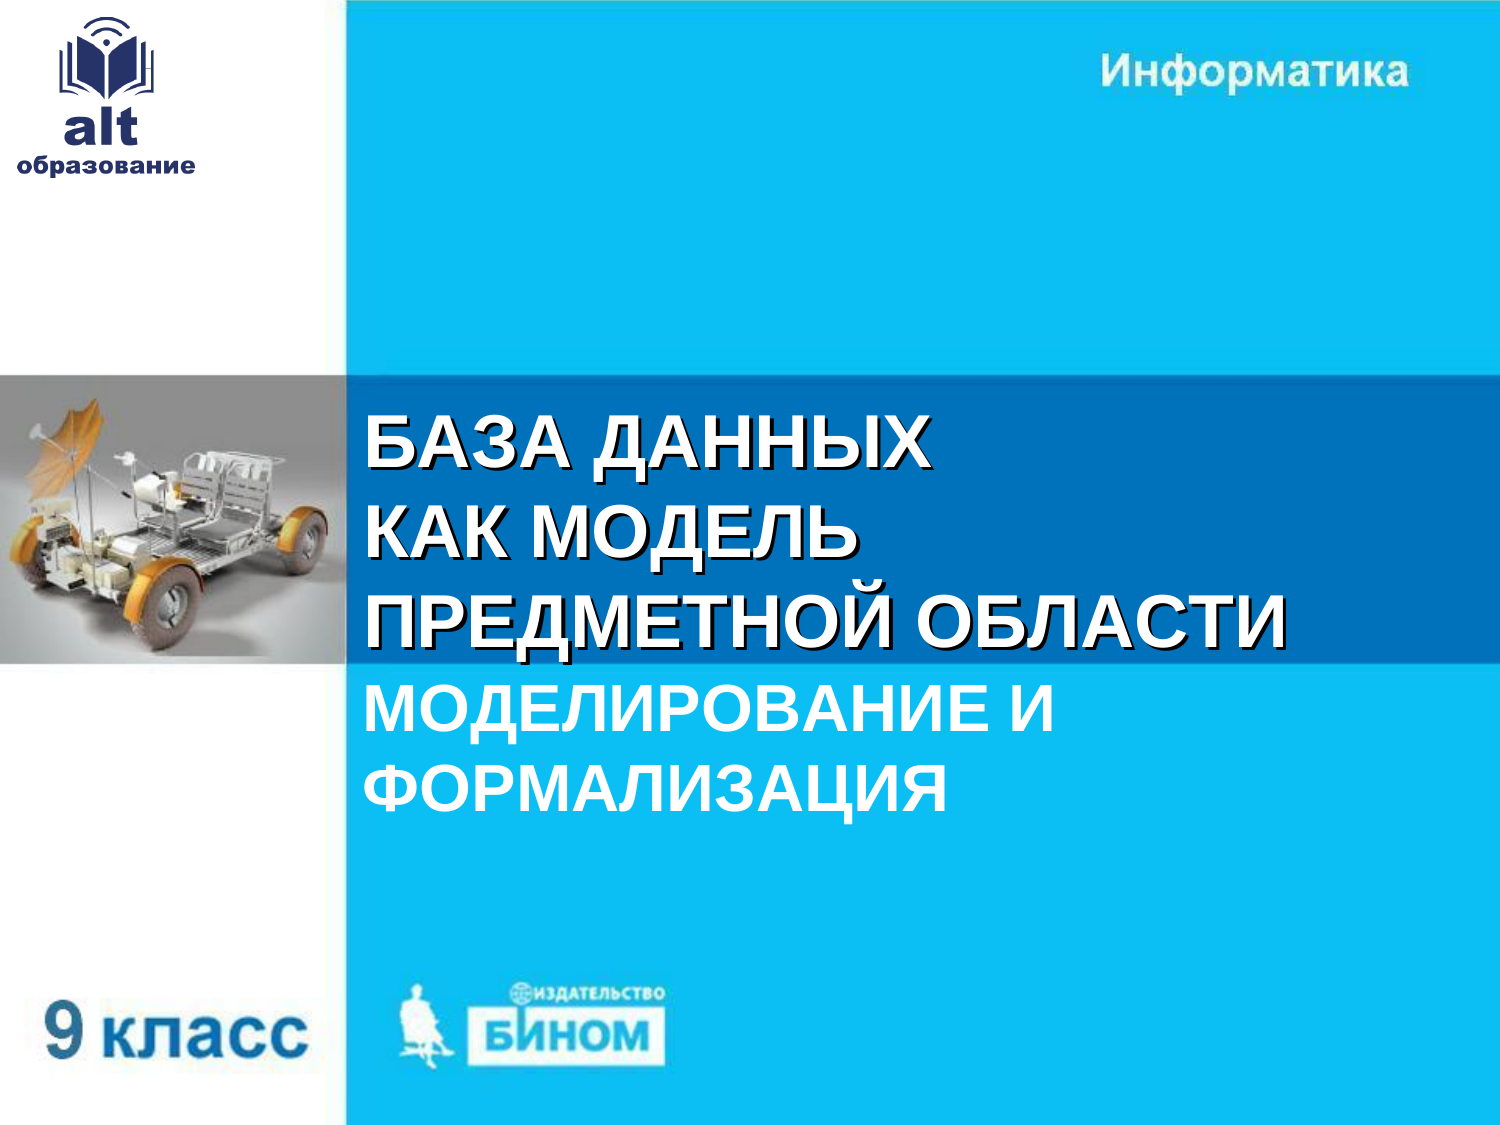

БАЗА ДАННЫХ
КАК МОДЕЛЬ
ПРЕДМЕТНОЙ ОБЛАСТИ
МОДЕЛИРОВАНИЕ И ФОРМАЛИЗАЦИЯ